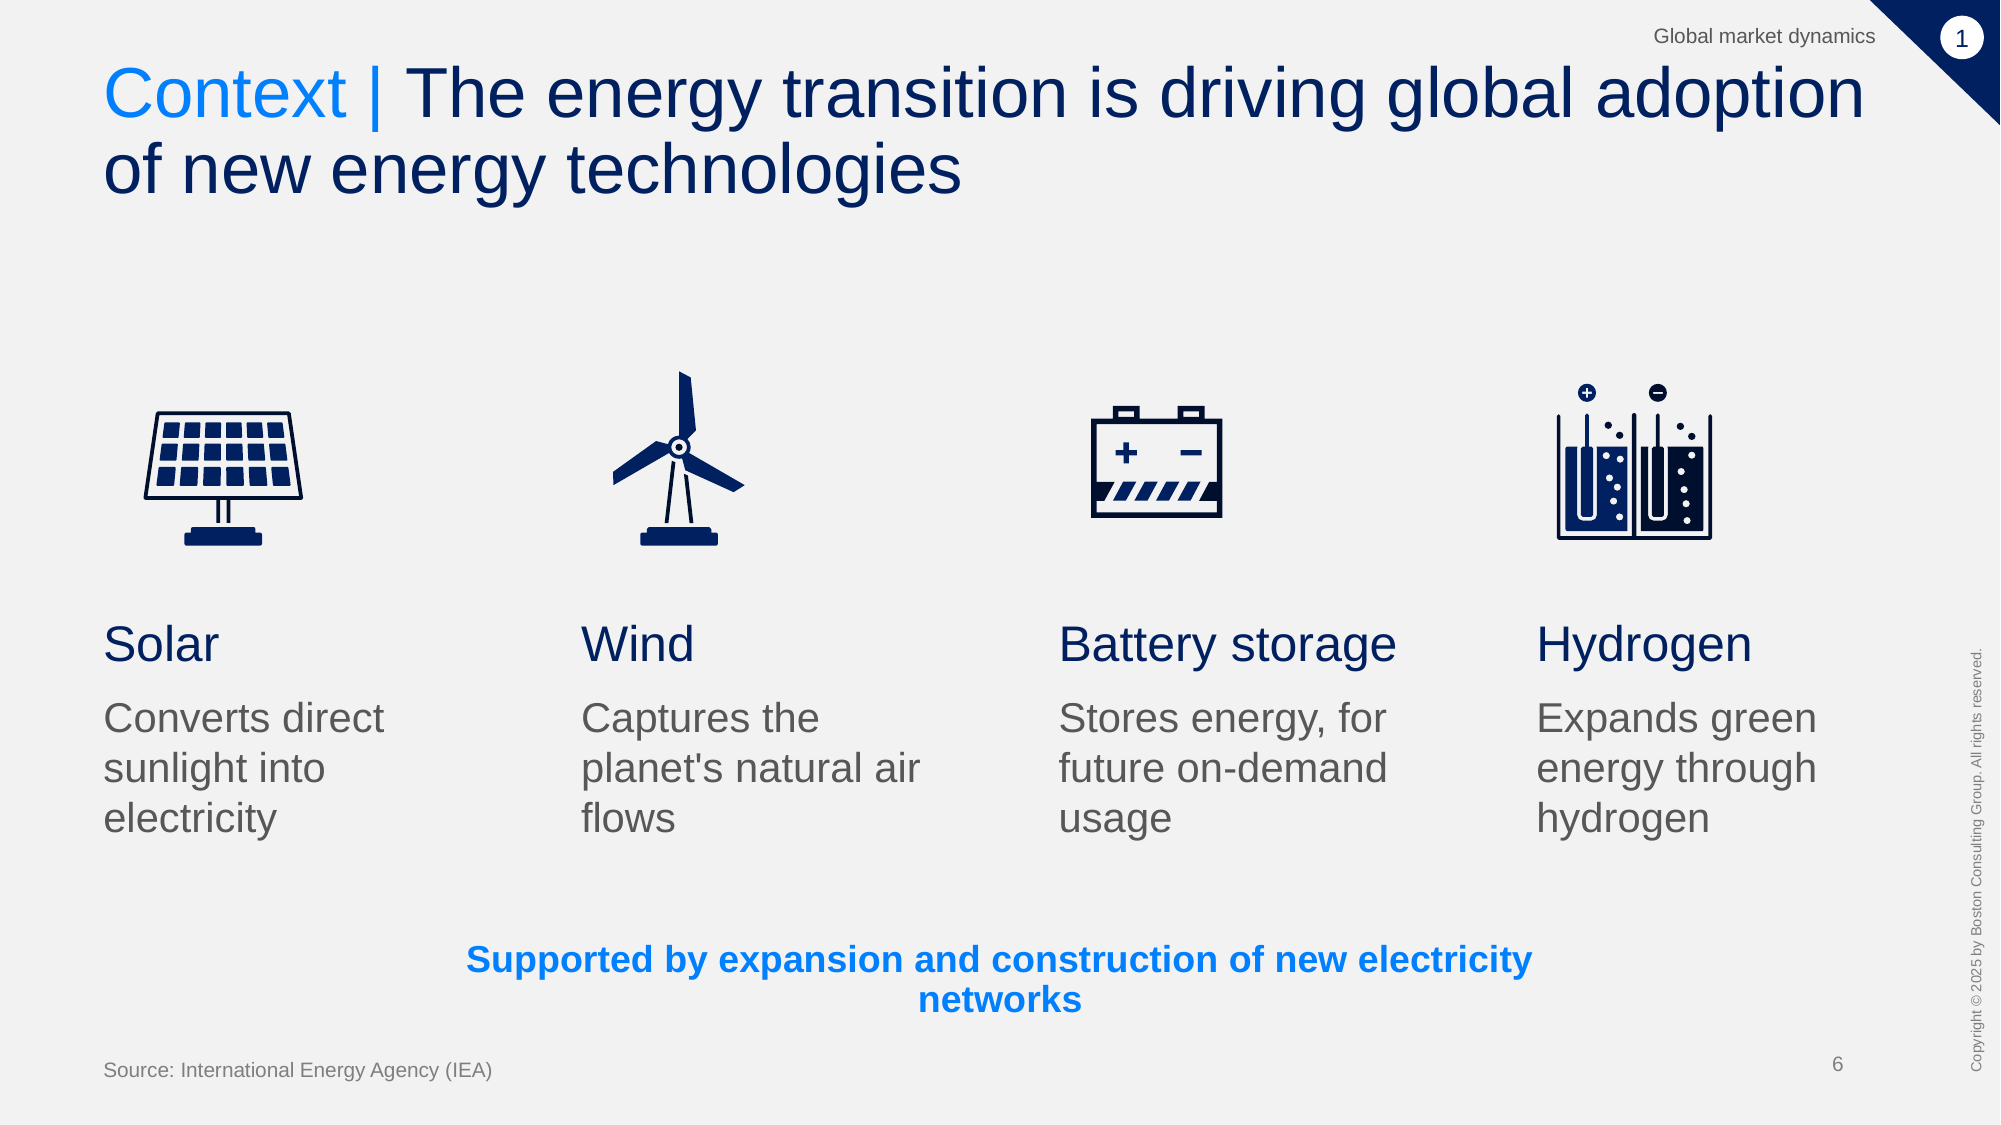

Global market dynamics
1
# Context | The energy transition is driving global adoption of new energy technologies
Solar
Wind
Battery storage
Hydrogen
Converts direct sunlight into electricity
Captures the planet's natural air flows
Stores energy, for future on-demand usage
Expands green energy through hydrogen
Supported by expansion and construction of new electricity networks
Source: International Energy Agency (IEA)